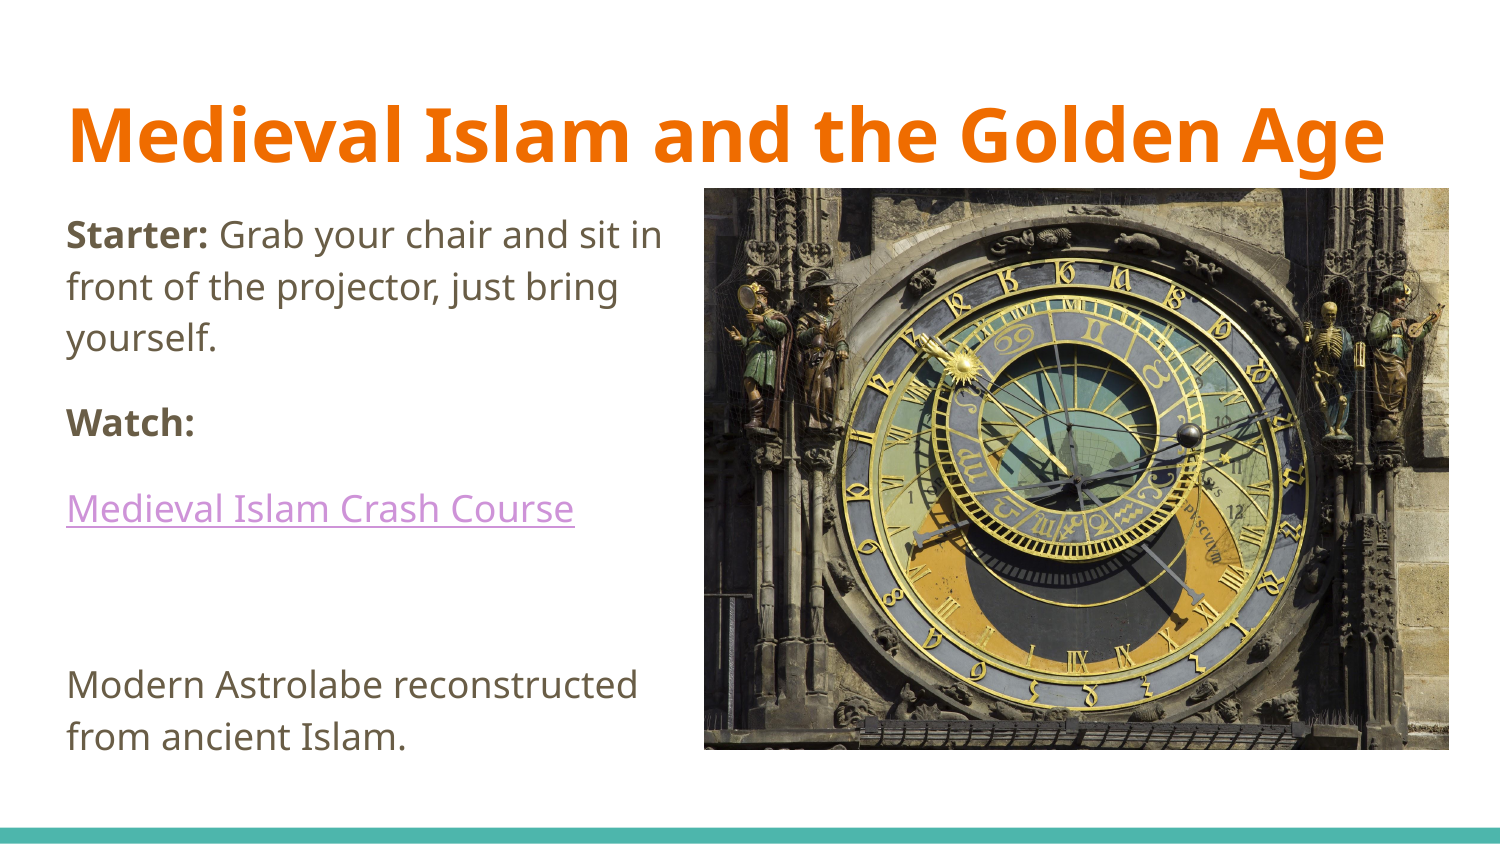

# Medieval Islam and the Golden Age
Starter: Grab your chair and sit in front of the projector, just bring yourself.
Watch:
Medieval Islam Crash Course
Modern Astrolabe reconstructed from ancient Islam.